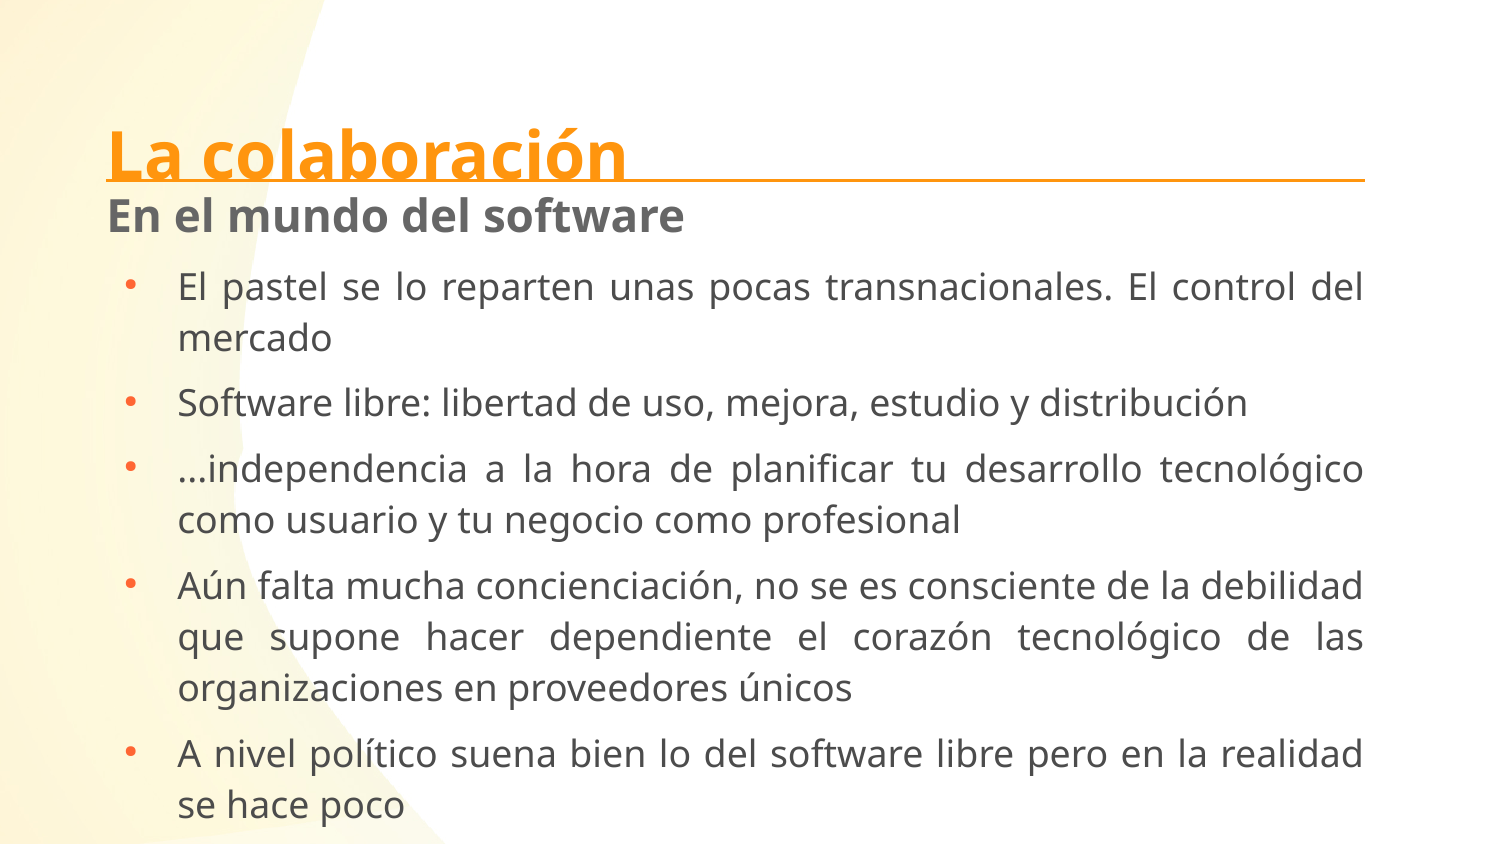

# La colaboración
En el mundo del software
El pastel se lo reparten unas pocas transnacionales. El control del mercado
Software libre: libertad de uso, mejora, estudio y distribución
...independencia a la hora de planificar tu desarrollo tecnológico como usuario y tu negocio como profesional
Aún falta mucha concienciación, no se es consciente de la debilidad que supone hacer dependiente el corazón tecnológico de las organizaciones en proveedores únicos
A nivel político suena bien lo del software libre pero en la realidad se hace poco